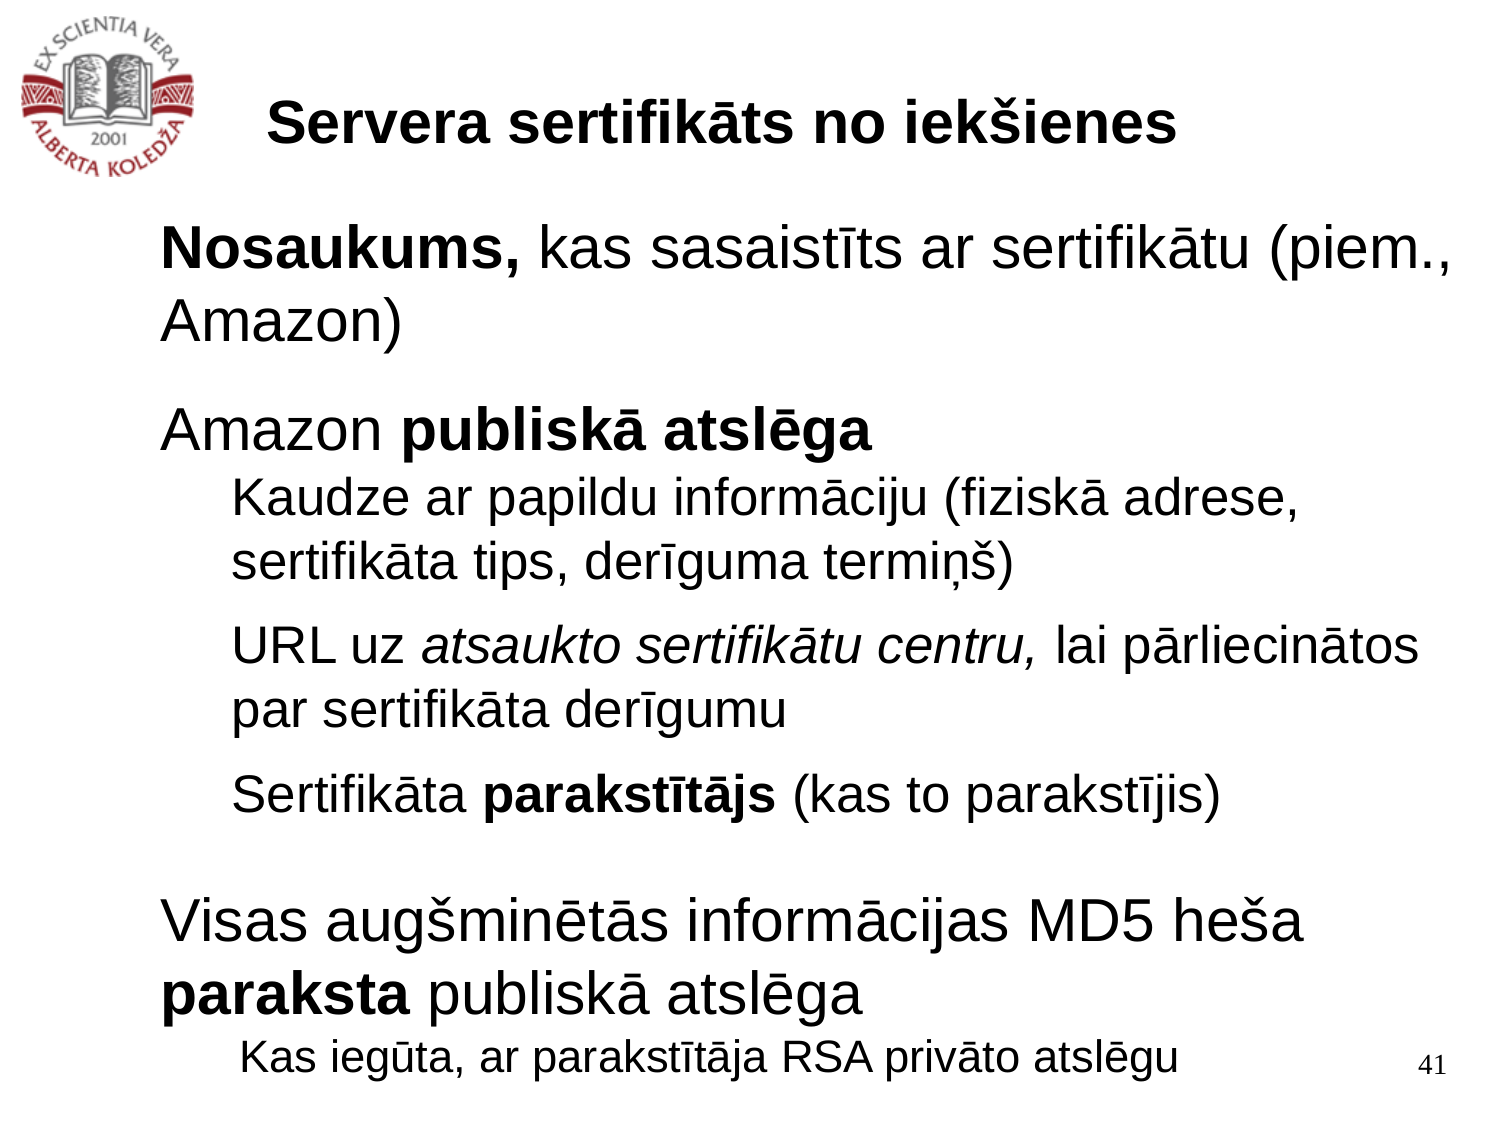

# Servera sertifikāts no iekšienes
Nosaukums, kas sasaistīts ar sertifikātu (piem., Amazon)
Amazon publiskā atslēga
Kaudze ar papildu informāciju (fiziskā adrese, sertifikāta tips, derīguma termiņš)
URL uz atsaukto sertifikātu centru, lai pārliecinātos par sertifikāta derīgumu
Sertifikāta parakstītājs (kas to parakstījis)
Visas augšminētās informācijas MD5 heša paraksta publiskā atslēga
Kas iegūta, ar parakstītāja RSA privāto atslēgu